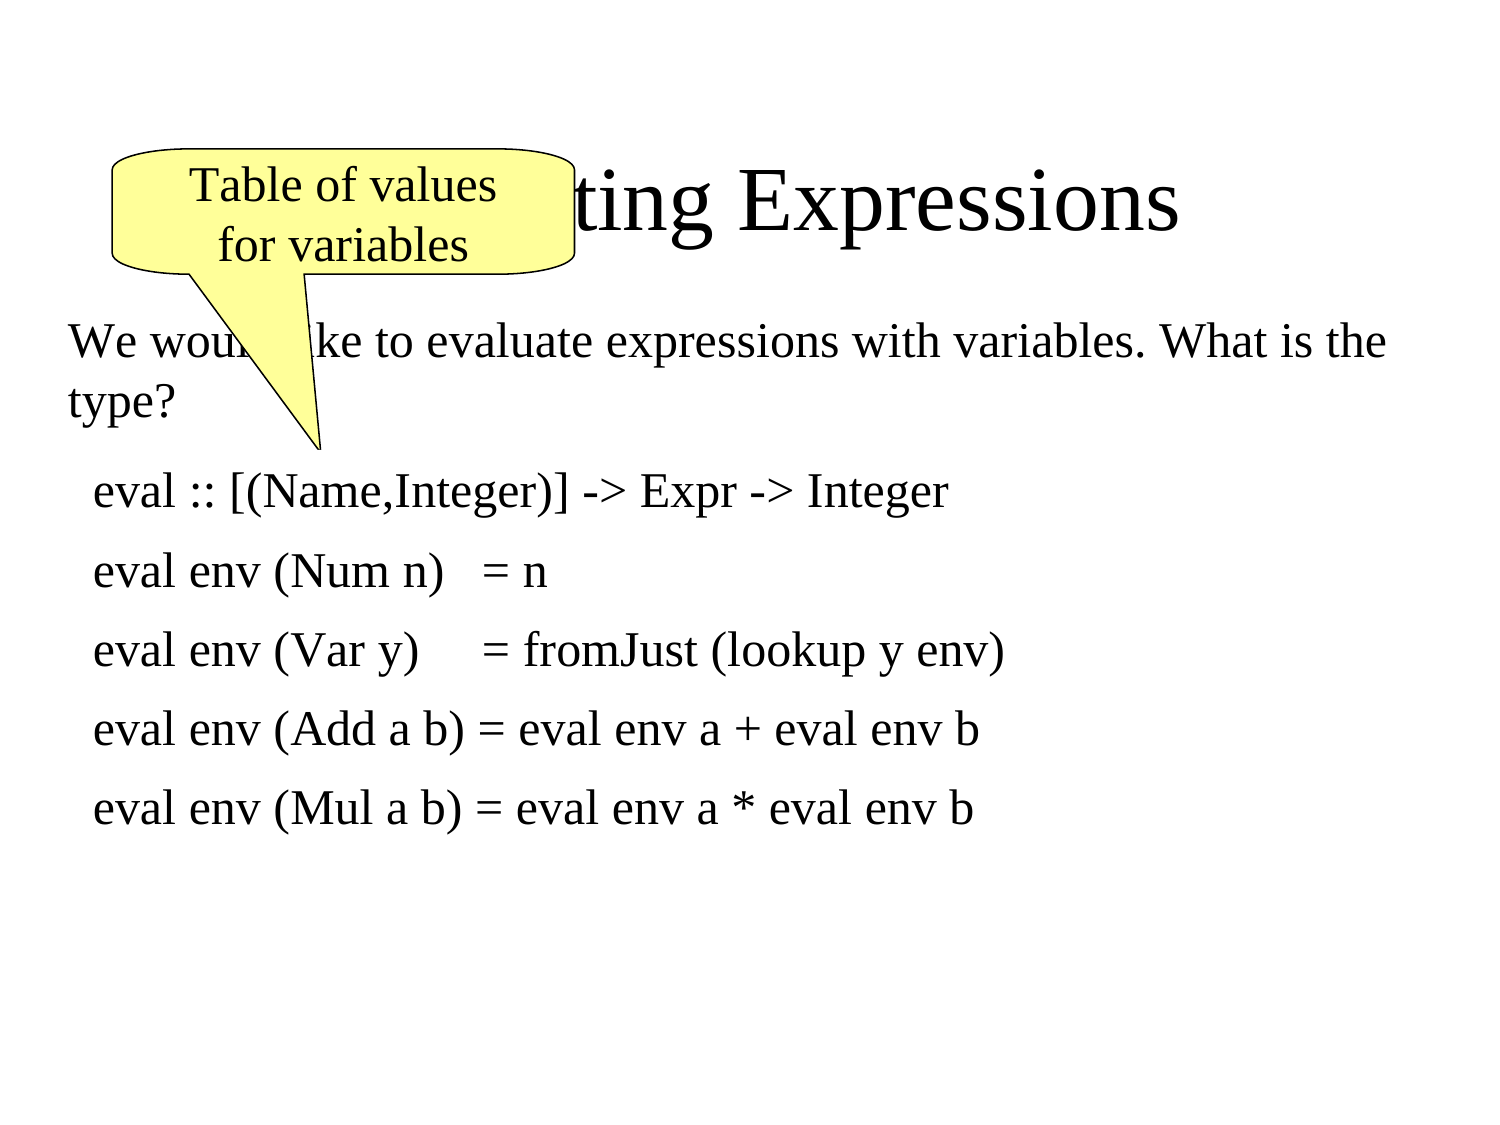

# Evaluating Expressions
Table of values
for variables
We would like to evaluate expressions with variables. What is the type?
 eval :: Expr -> ?
 eval :: [(Name,Integer)] -> Expr -> Int
 eval :: [(Name,Integer)] -> Expr -> Integer
 eval env (Num n) = n
 eval env (Var y) = fromJust (lookup y env)
 eval env (Add a b) = eval env a + eval env b
 eval env (Mul a b) = eval env a * eval env b